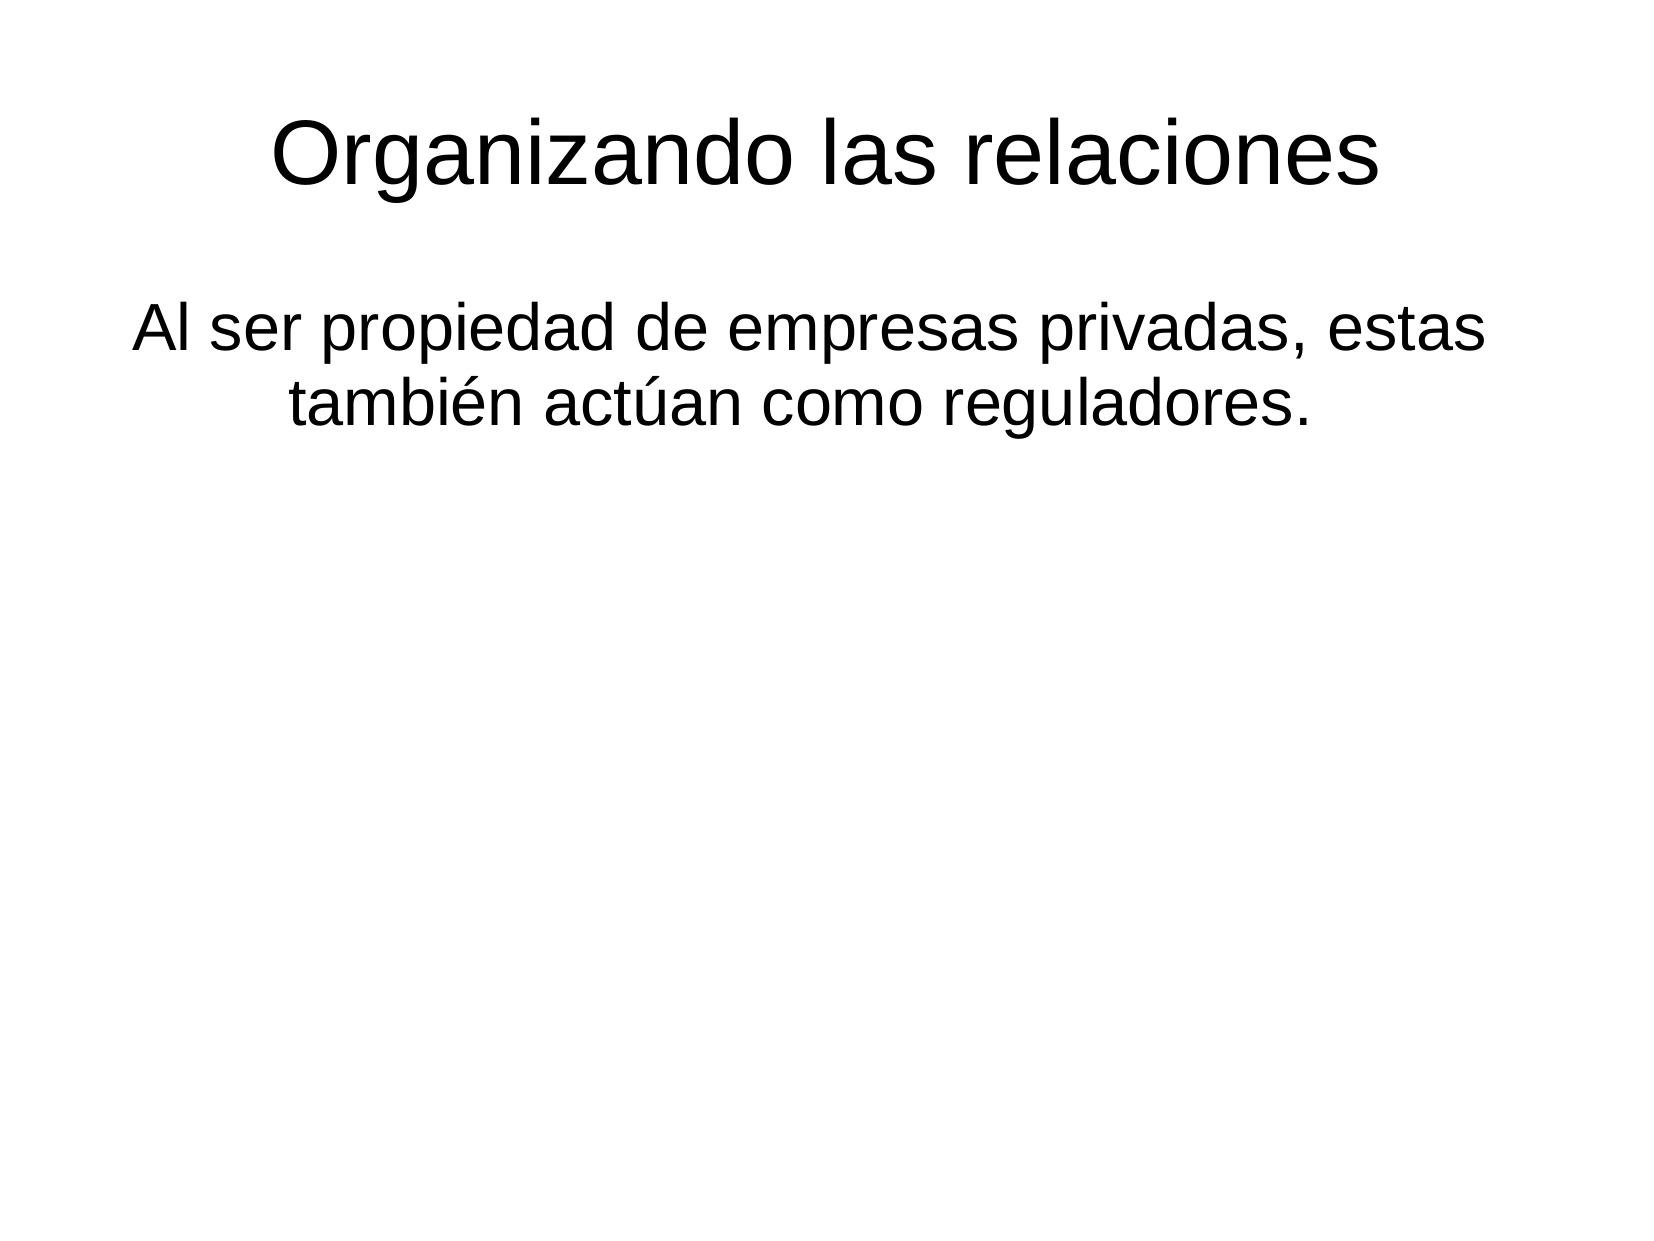

# Organizando las relaciones
Al ser propiedad de empresas privadas, estas también actúan como reguladores.